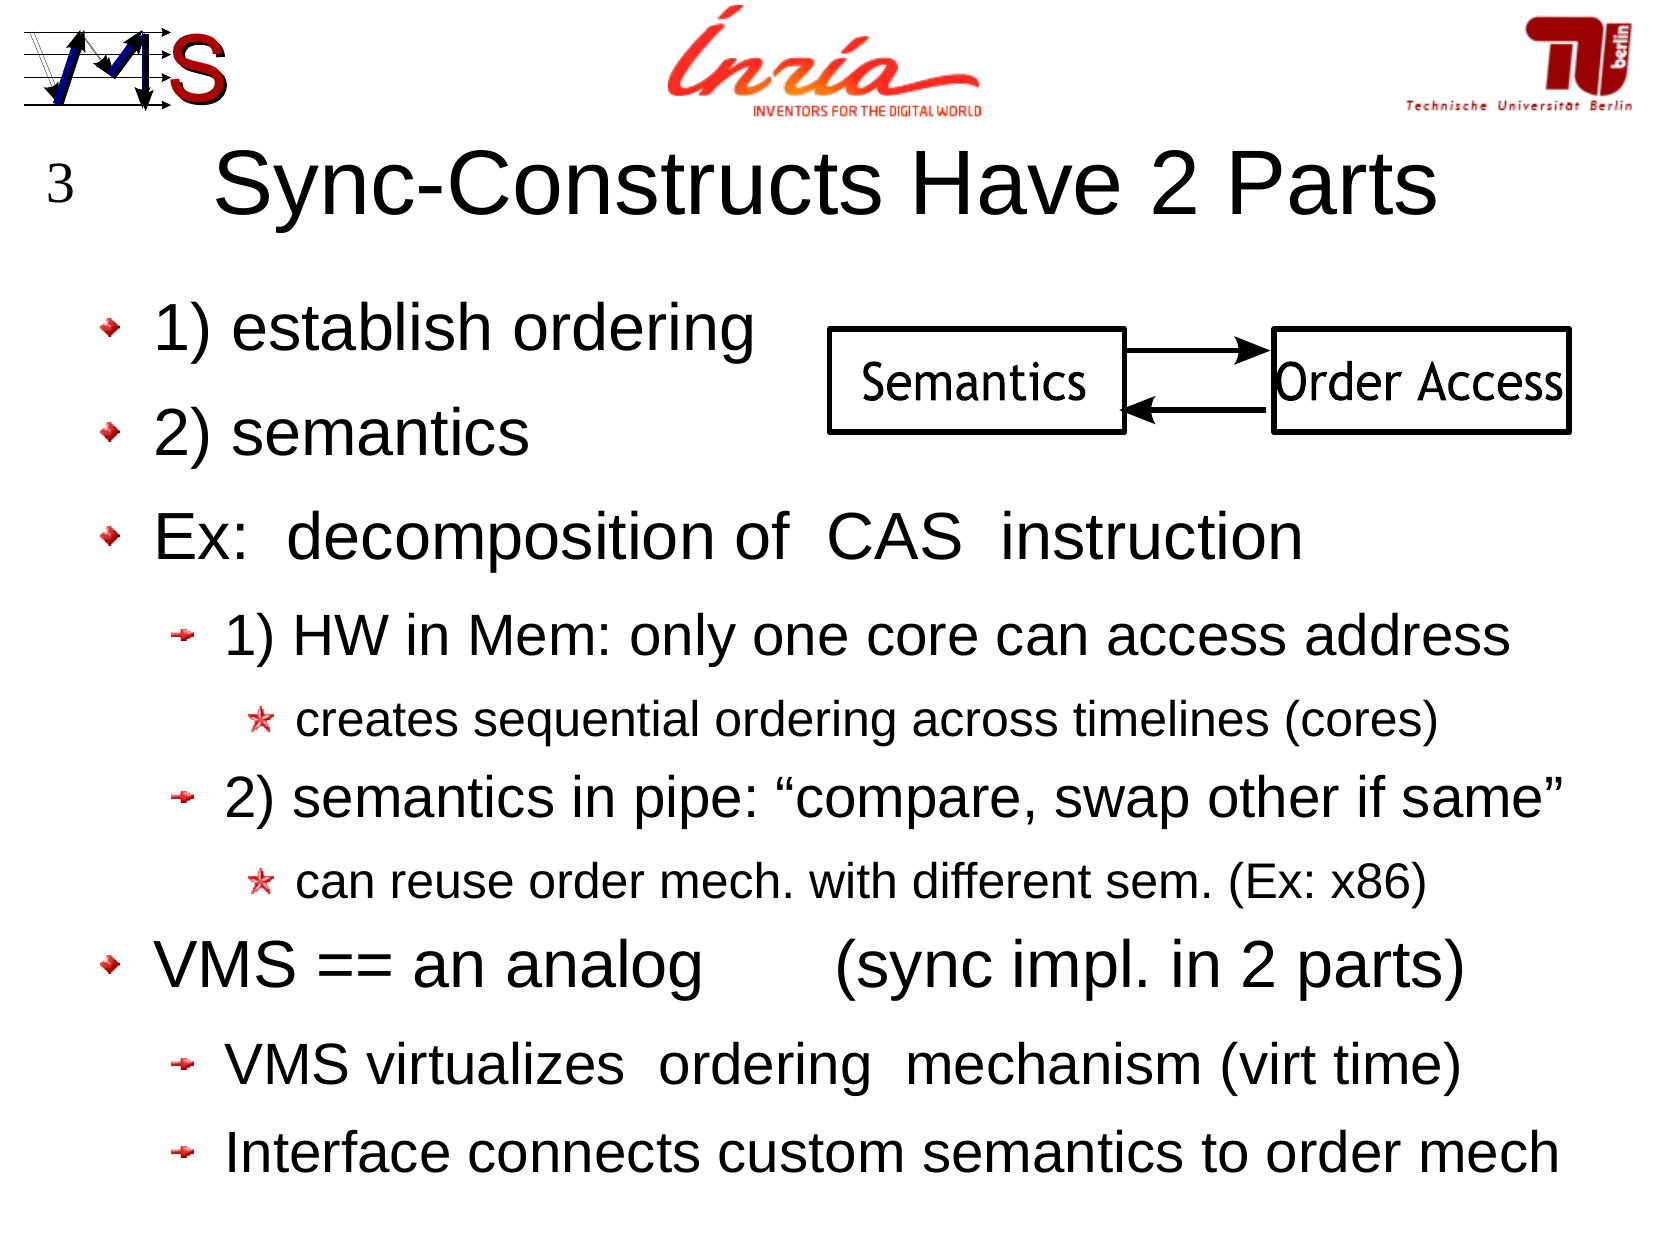

# Sync-Constructs Have 2 Parts
3
1) establish ordering
2) semantics
Ex: decomposition of CAS instruction
1) HW in Mem: only one core can access address
creates sequential ordering across timelines (cores)
2) semantics in pipe: “compare, swap other if same”
can reuse order mech. with different sem. (Ex: x86)
VMS == an analog (sync impl. in 2 parts)
VMS virtualizes ordering mechanism (virt time)
Interface connects custom semantics to order mech